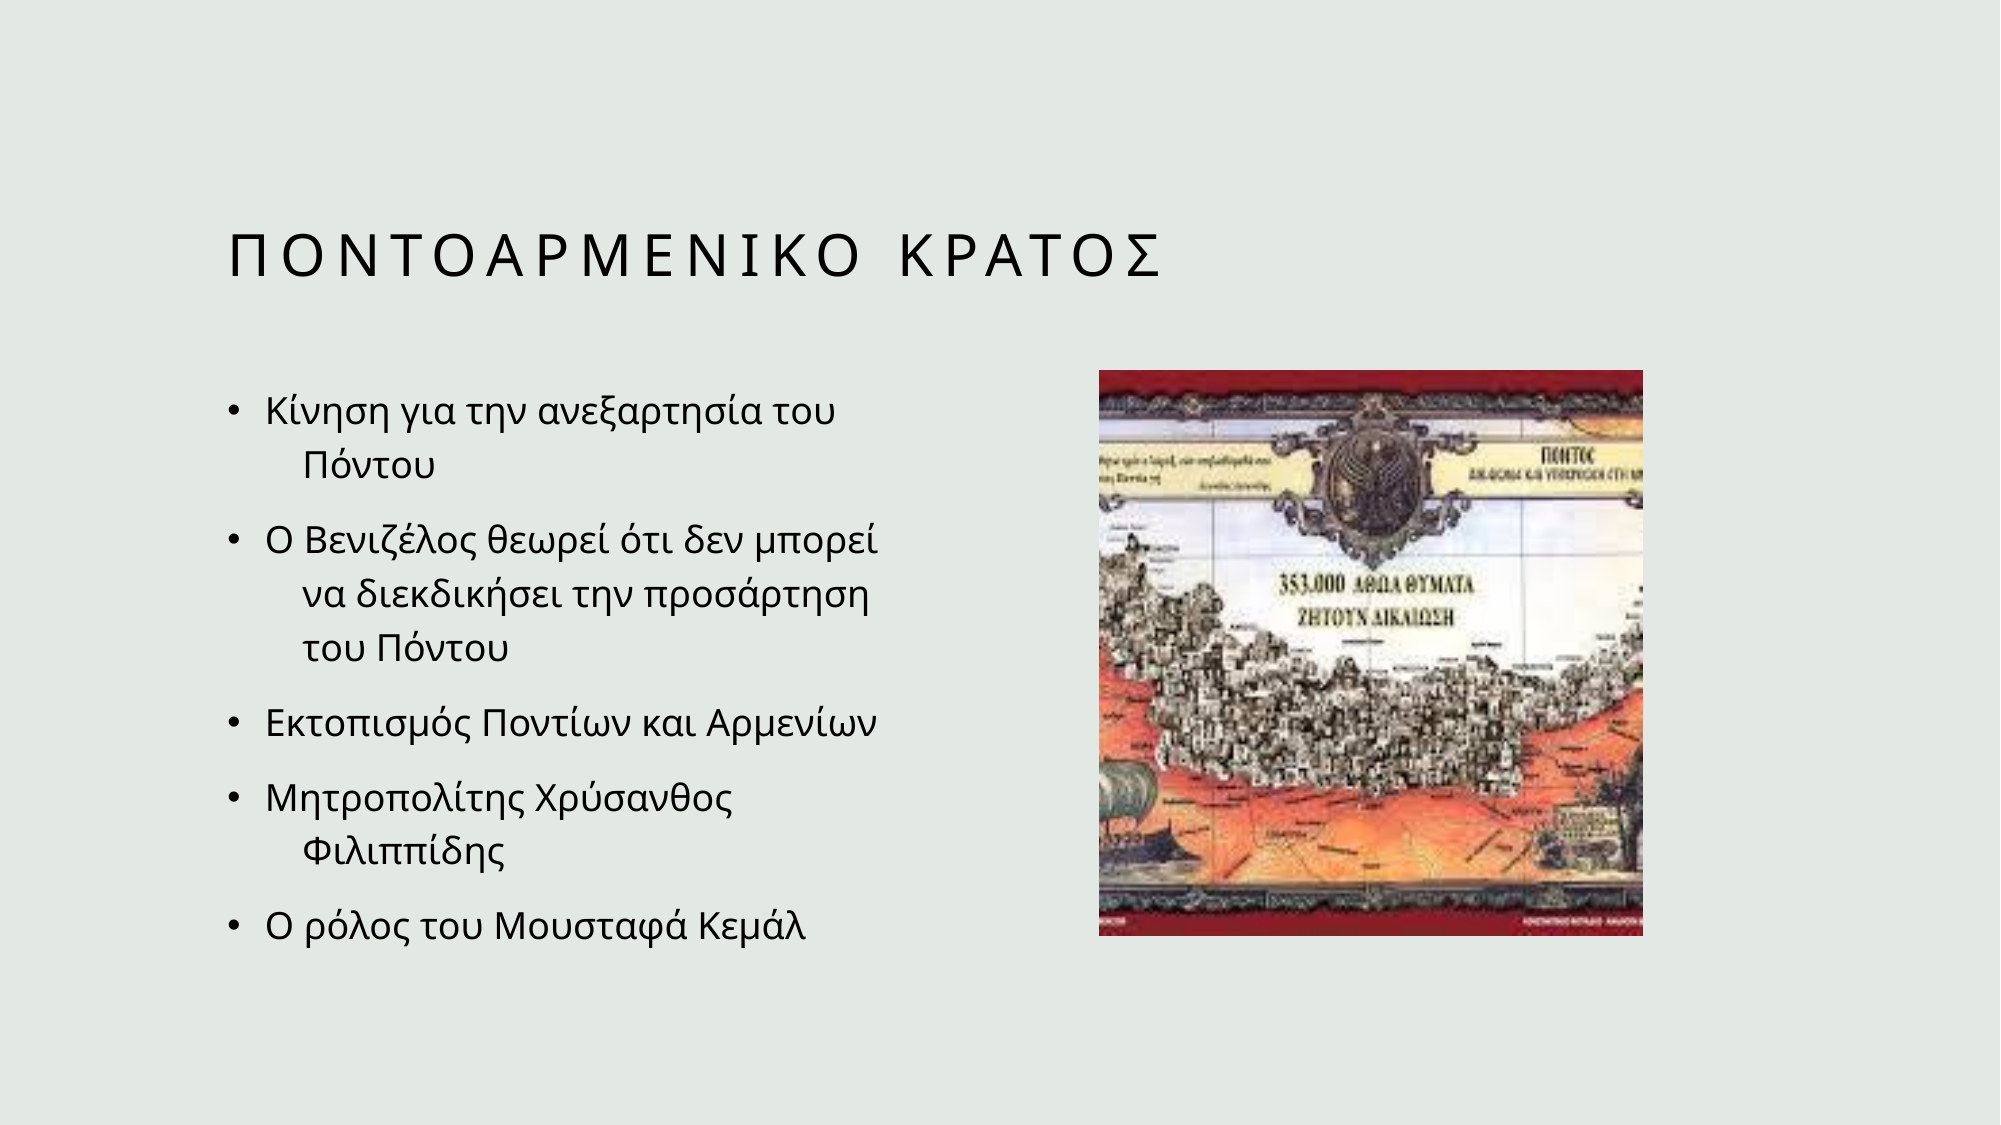

# Ποντοαρμενικο κρατος
Κίνηση για την ανεξαρτησία του Πόντου
Ο Βενιζέλος θεωρεί ότι δεν μπορεί να διεκδικήσει την προσάρτηση του Πόντου
Εκτοπισμός Ποντίων και Αρμενίων
Μητροπολίτης Χρύσανθος Φιλιππίδης
Ο ρόλος του Μουσταφά Κεμάλ